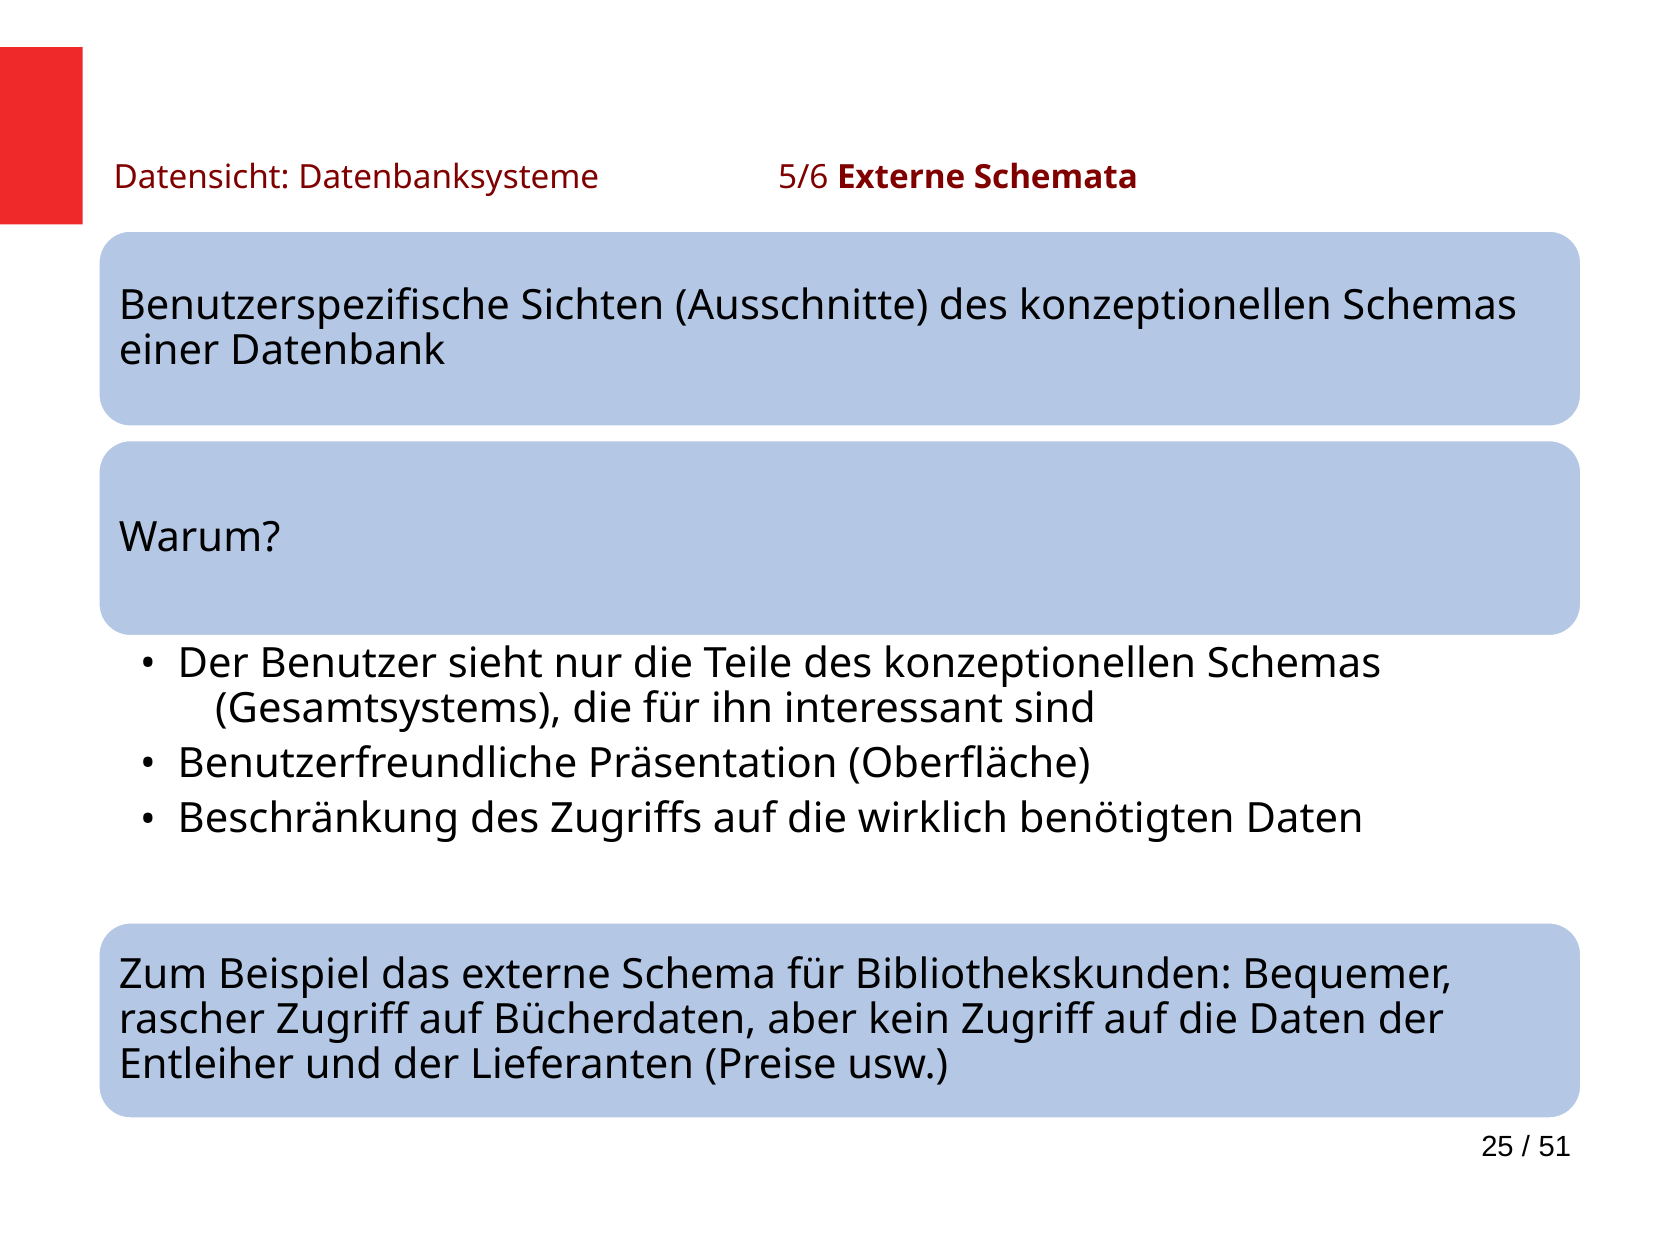

# Datensicht: Datenbanksysteme 		5/6 Externe Schemata
Benutzerspezifische Sichten (Ausschnitte) des konzeptionellen Schemas einer Datenbank
Warum?
Der Benutzer sieht nur die Teile des konzeptionellen Schemas (Gesamtsystems), die für ihn interessant sind
Benutzerfreundliche Präsentation (Oberfläche)
Beschränkung des Zugriffs auf die wirklich benötigten Daten
Zum Beispiel das externe Schema für Bibliothekskunden: Bequemer, rascher Zugriff auf Bücherdaten, aber kein Zugriff auf die Daten der Entleiher und der Lieferanten (Preise usw.)
25
© Hochschule Kempten / Prof.Dr.Arthur Kolb
Folie